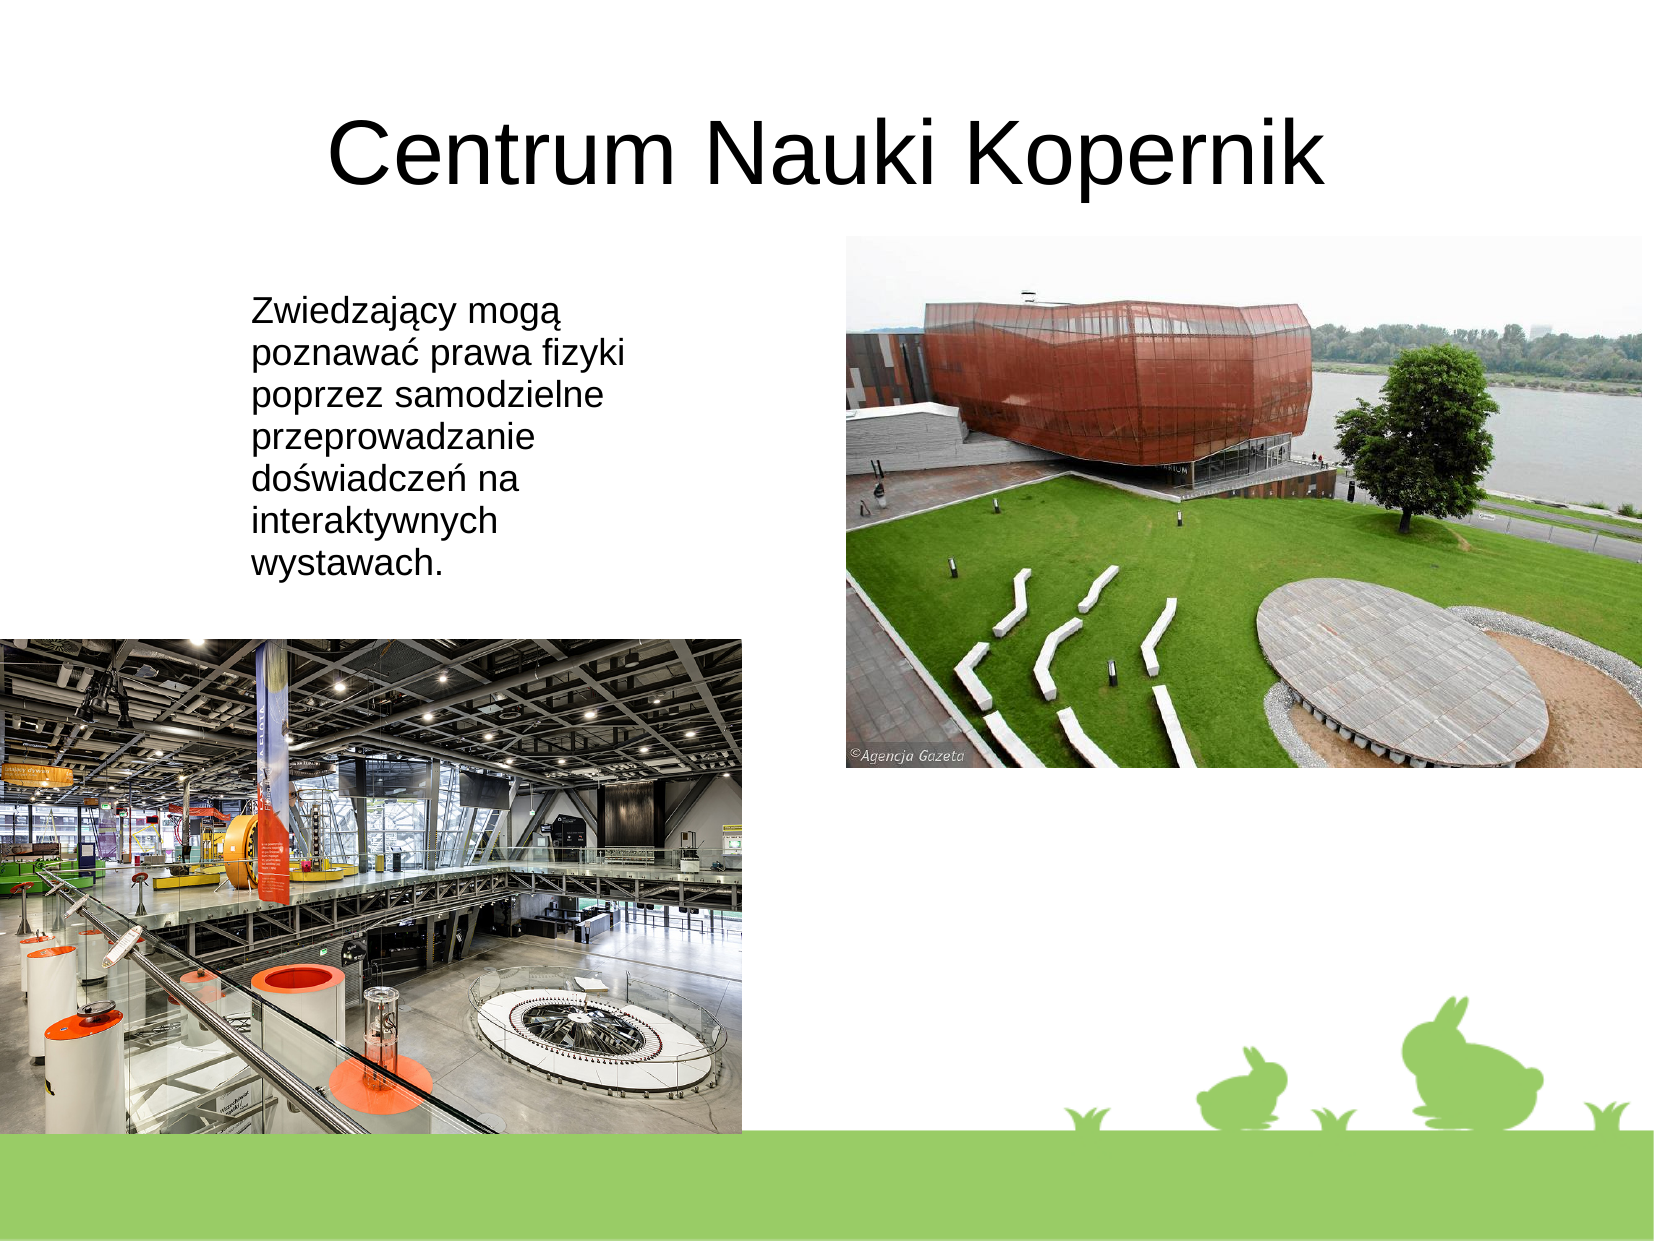

# Centrum Nauki Kopernik
Zwiedzający mogą poznawać prawa fizyki poprzez samodzielne przeprowadzanie doświadczeń na interaktywnych wystawach.